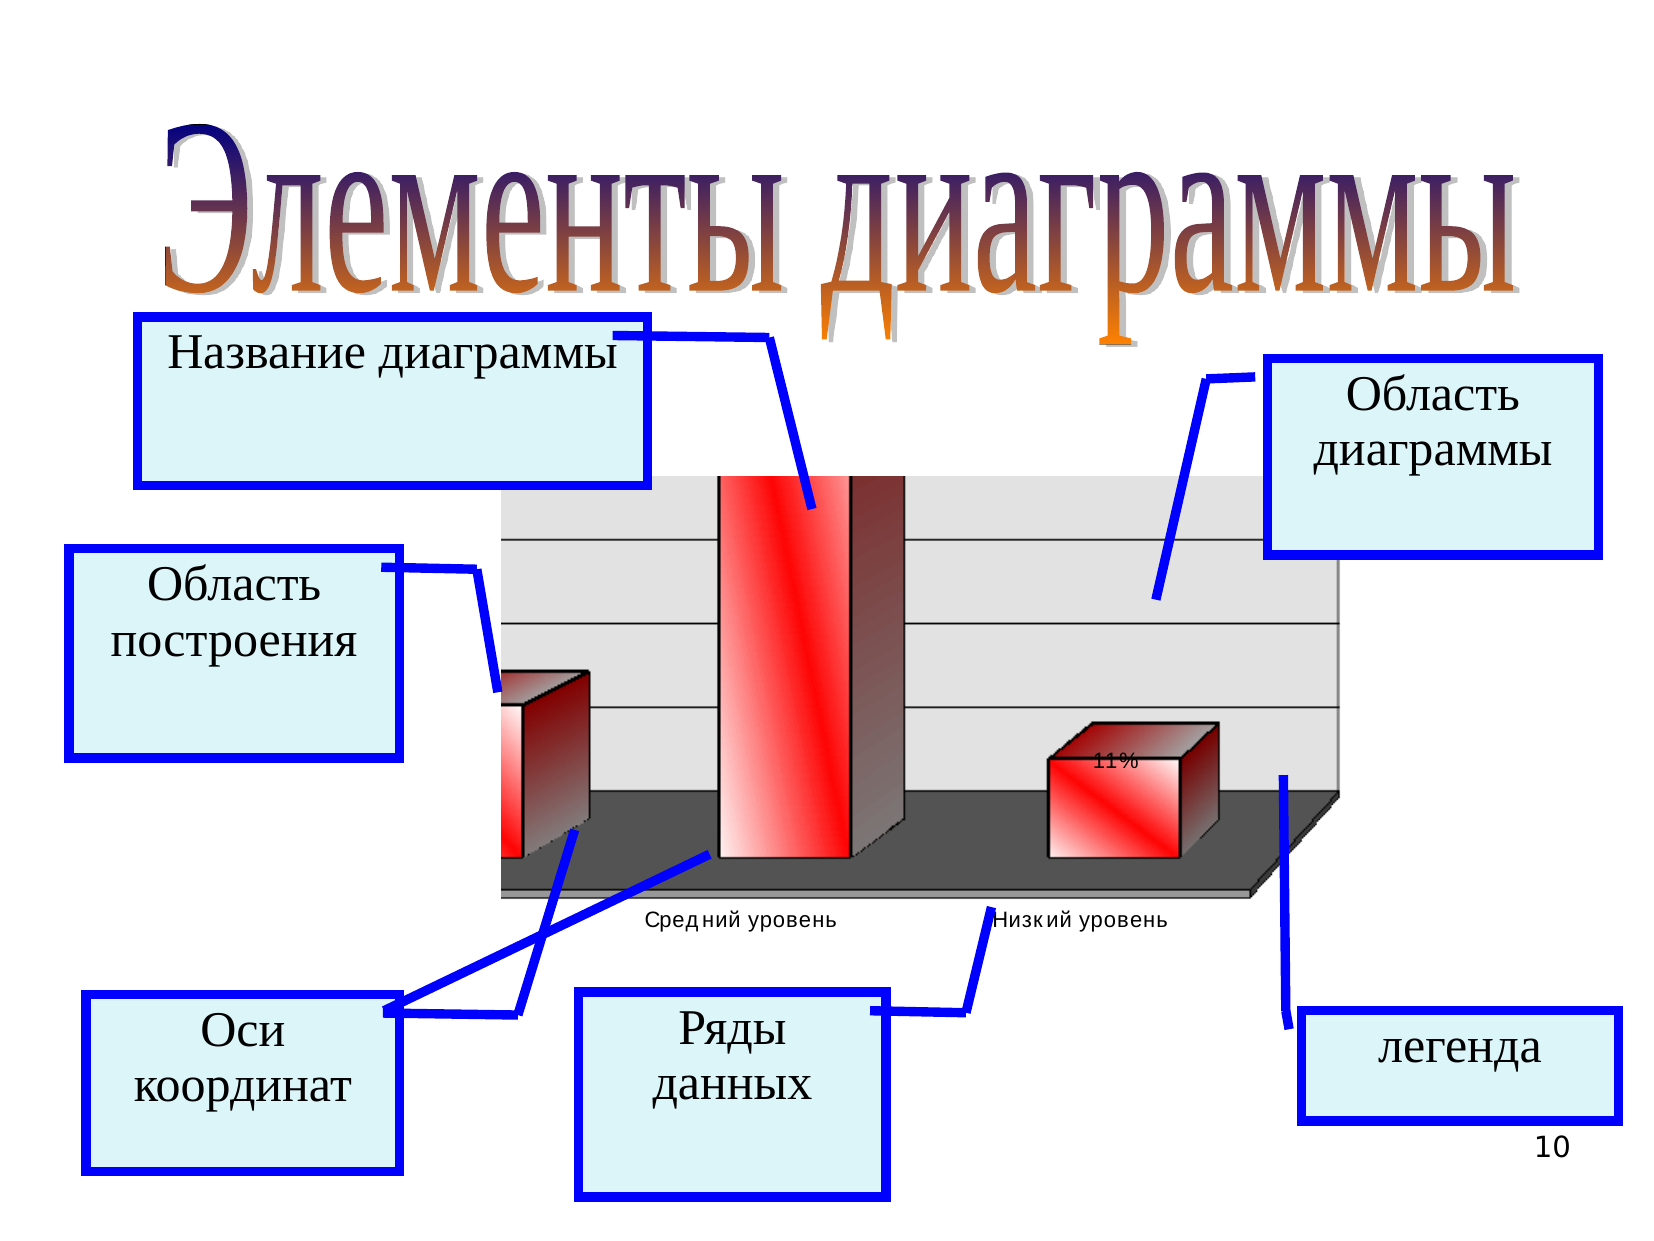

Элементы диаграммы
Название диаграммы
Область диаграммы
Область построения
Ряды данных
Оси координат
легенда
10